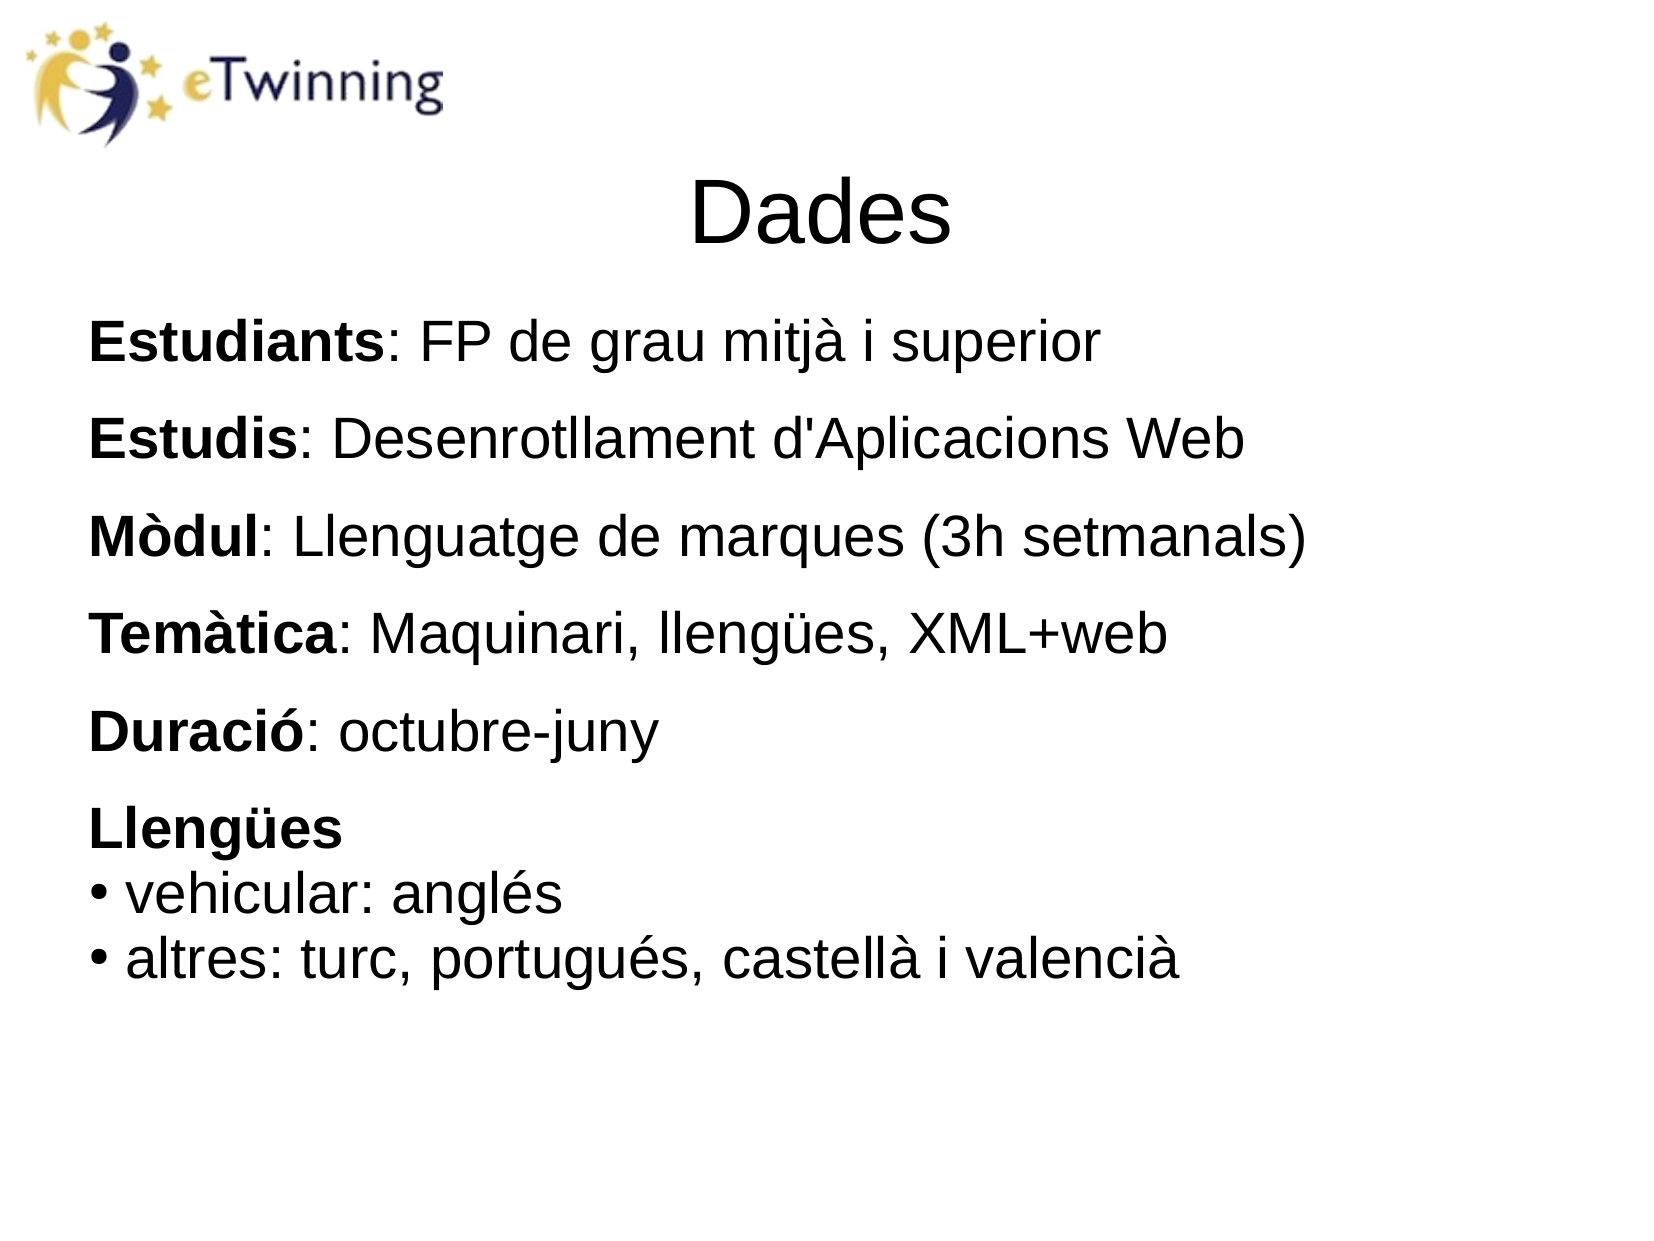

# Dades
Estudiants: FP de grau mitjà i superior
Estudis: Desenrotllament d'Aplicacions Web
Mòdul: Llenguatge de marques (3h setmanals)
Temàtica: Maquinari, llengües, XML+web
Duració: octubre-juny
Llengües
 vehicular: anglés
 altres: turc, portugués, castellà i valencià